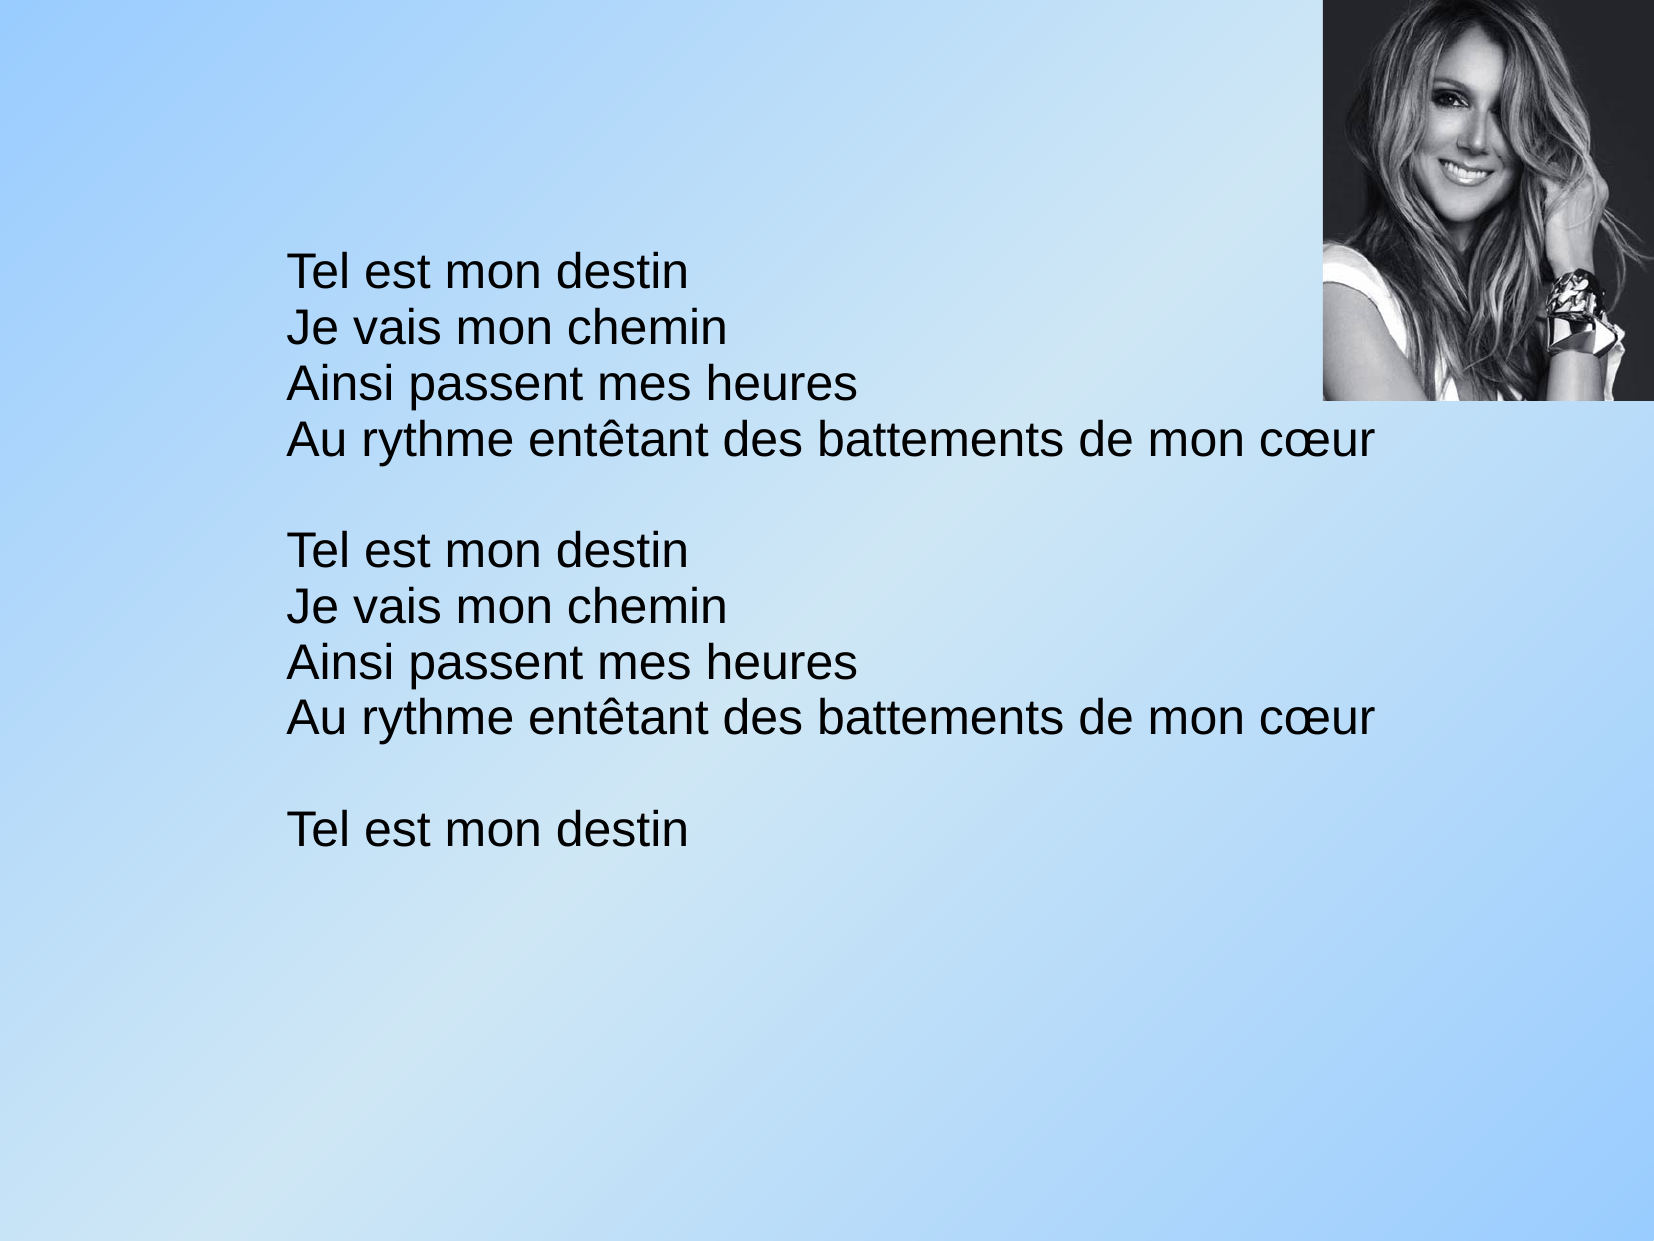

Tel est mon destin
Je vais mon chemin
Ainsi passent mes heures
Au rythme entêtant des battements de mon cœur
Tel est mon destin
Je vais mon chemin
Ainsi passent mes heures
Au rythme entêtant des battements de mon cœur
Tel est mon destin